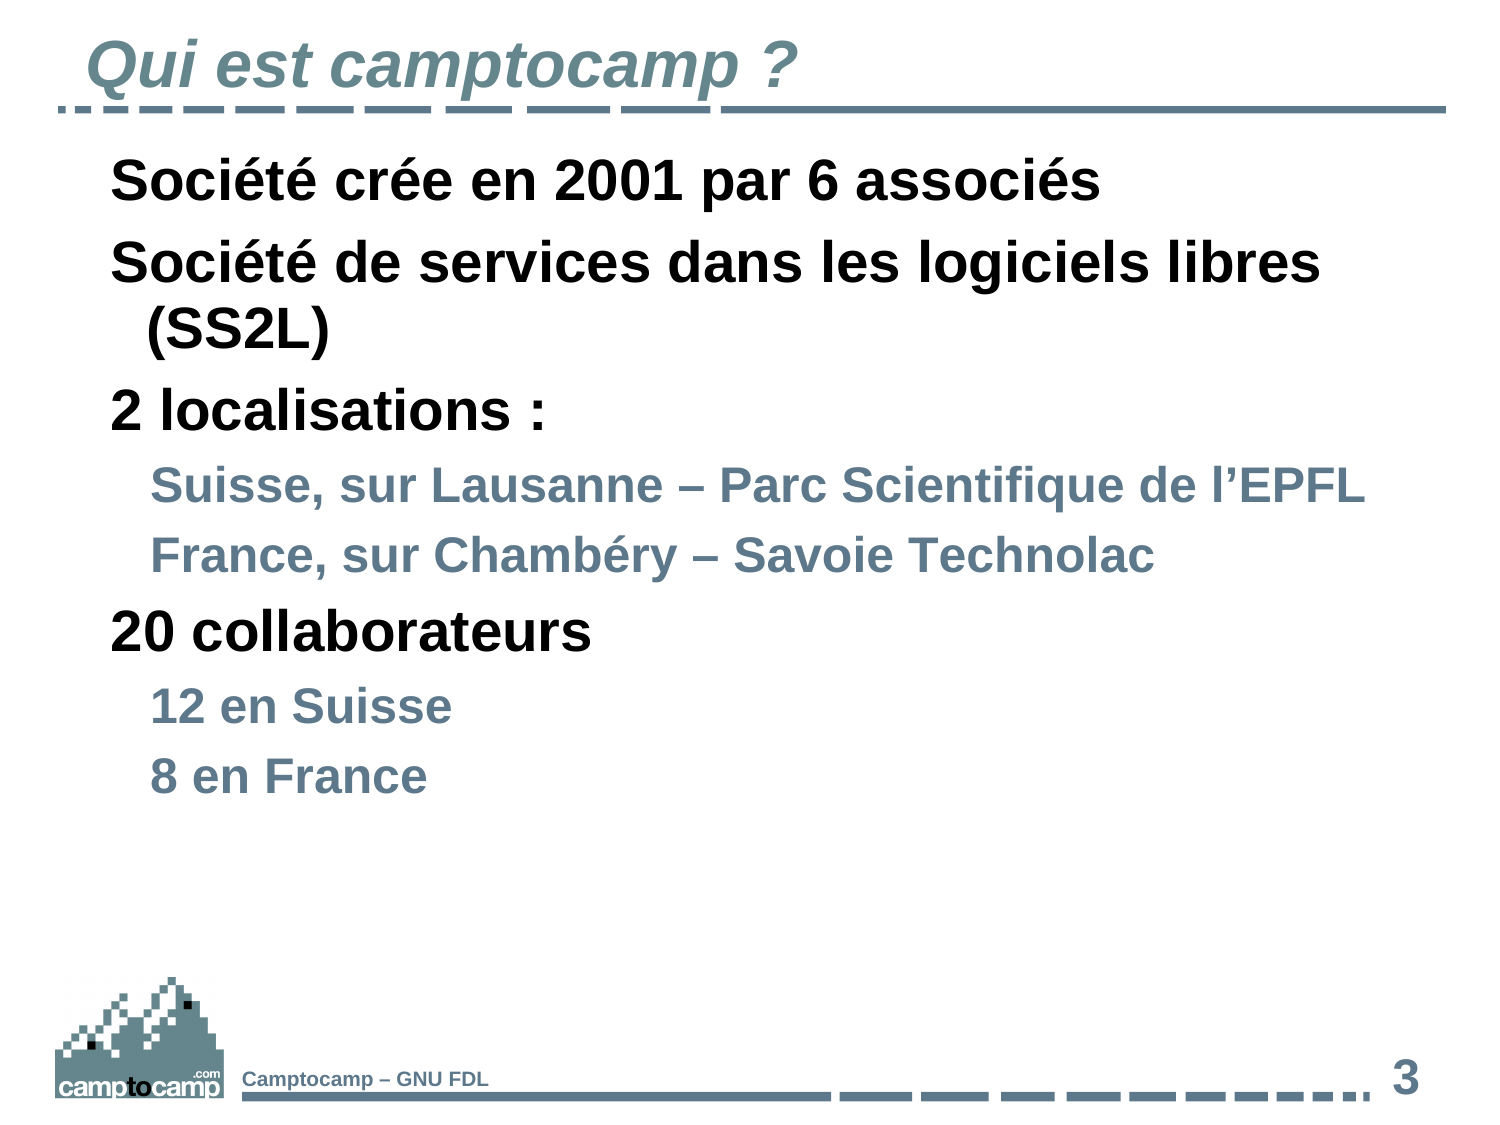

# Qui est camptocamp ?
Société crée en 2001 par 6 associés
Société de services dans les logiciels libres (SS2L)
2 localisations :
Suisse, sur Lausanne – Parc Scientifique de l’EPFL
France, sur Chambéry – Savoie Technolac
20 collaborateurs
12 en Suisse
8 en France